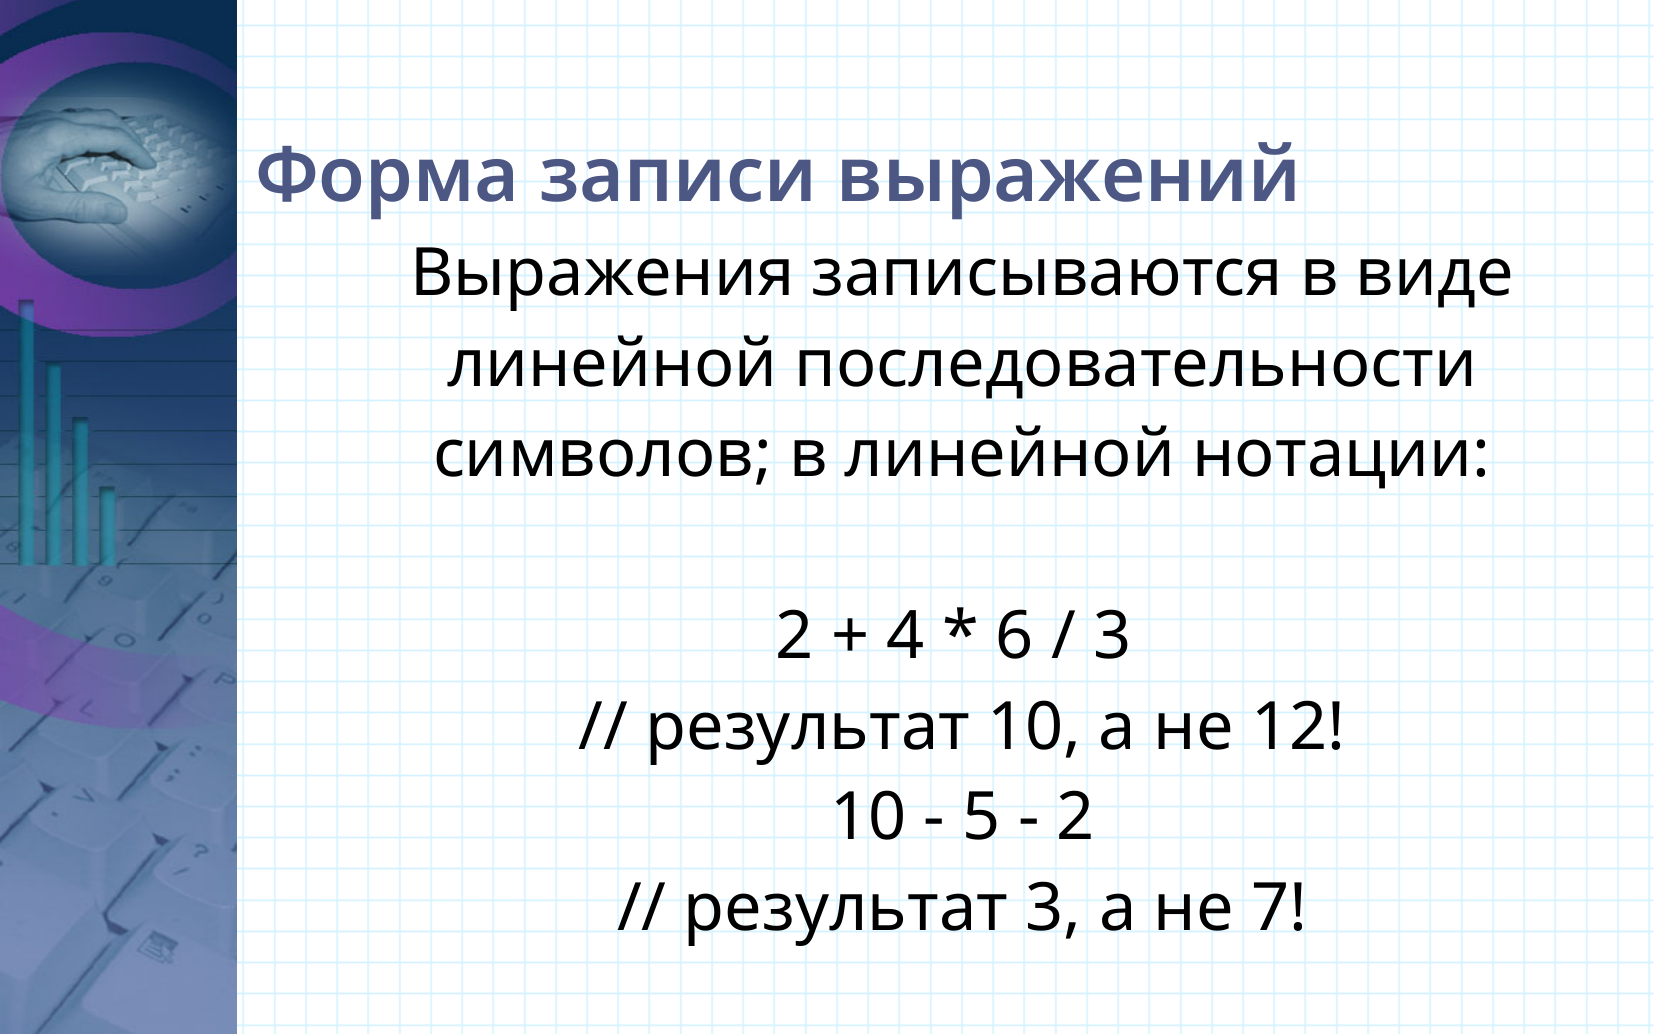

# Форма записи выражений
Выражения записываются в виде линейной последовательности символов; в линейной нотации:
2 + 4 * 6 / 3
// результат 10, а не 12!
10 - 5 - 2
// результат 3, а не 7!